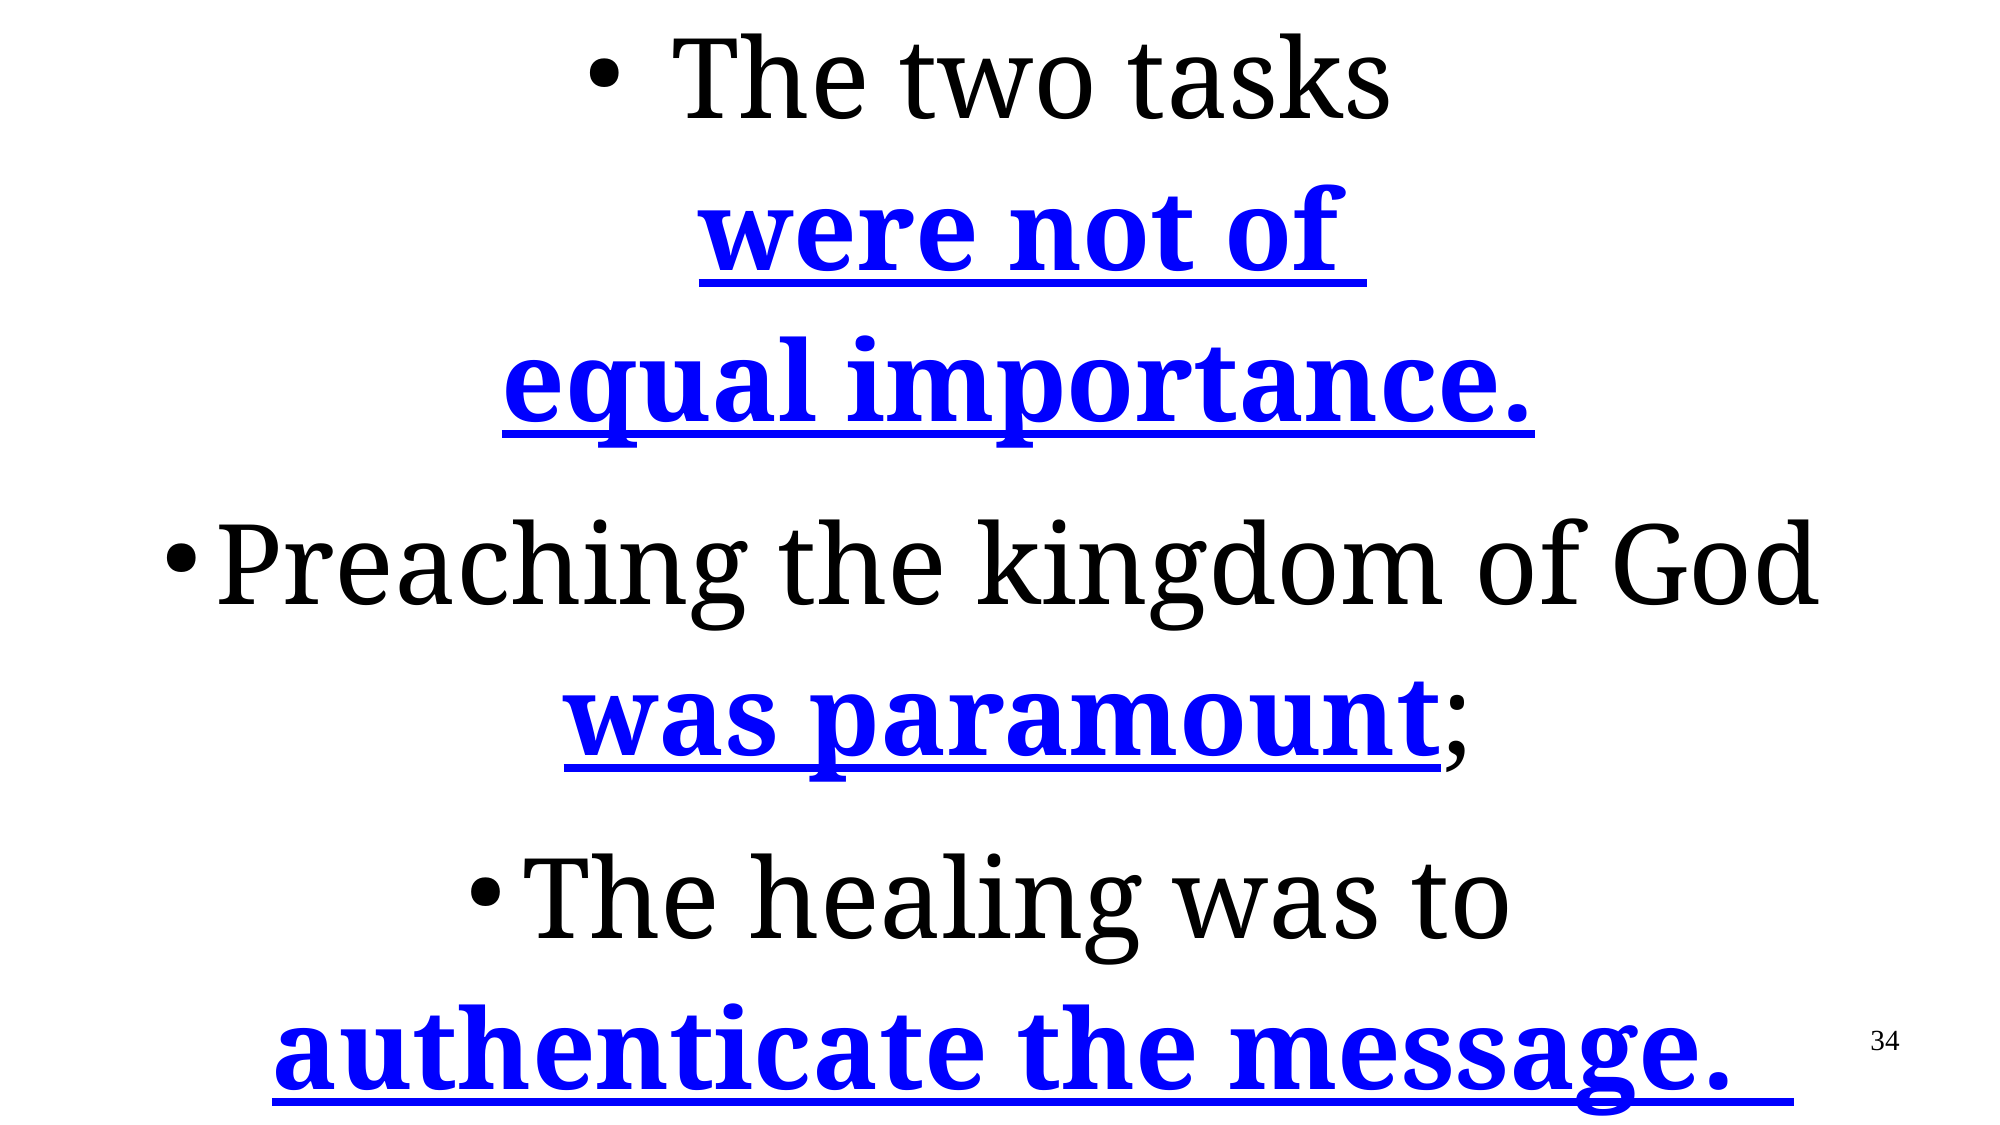

# The two tasks were not of equal importance.
Preaching the kingdom of God
was paramount;
The healing was to
authenticate the message.
34